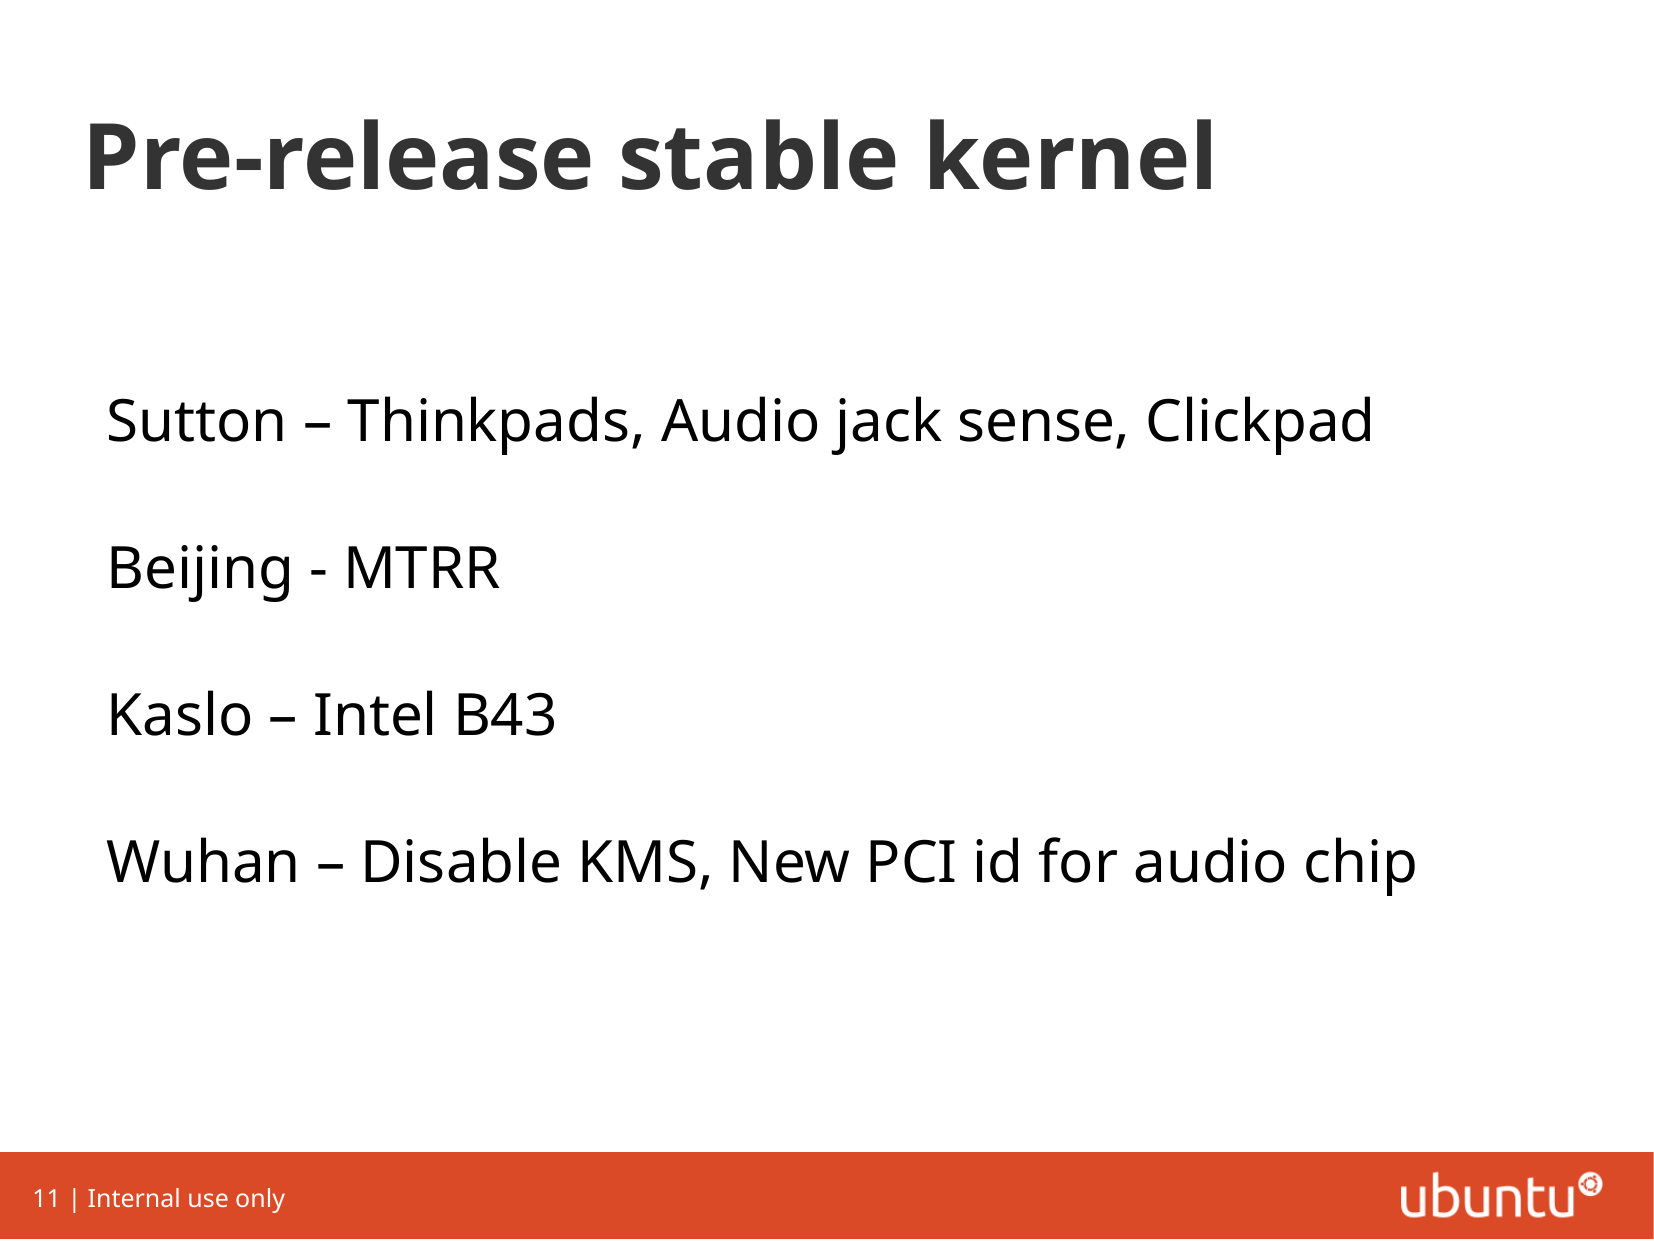

# Pre-release stable kernel
Sutton – Thinkpads, Audio jack sense, Clickpad
Beijing - MTRR
Kaslo – Intel B43
Wuhan – Disable KMS, New PCI id for audio chip